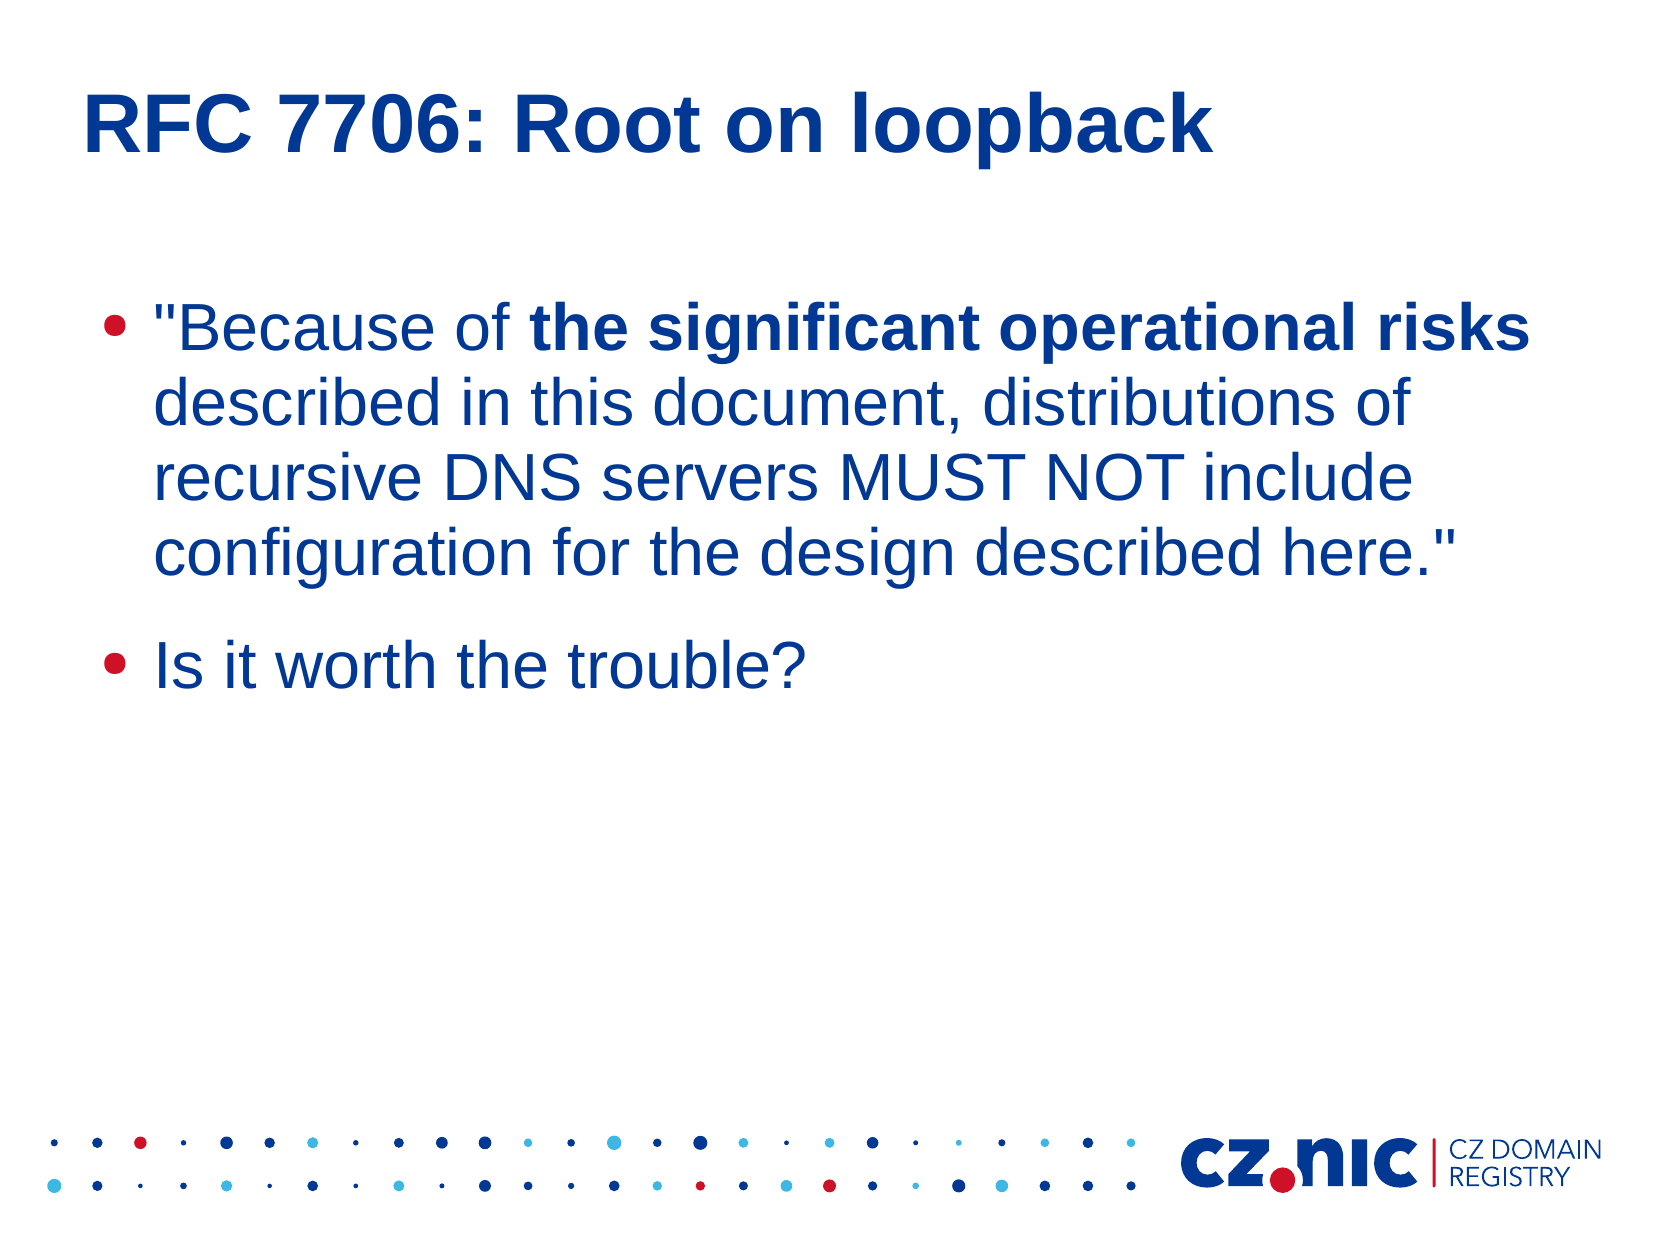

# RFC 7706: Root on loopback
"Because of the significant operational risks described in this document, distributions of recursive DNS servers MUST NOT include configuration for the design described here."
Is it worth the trouble?